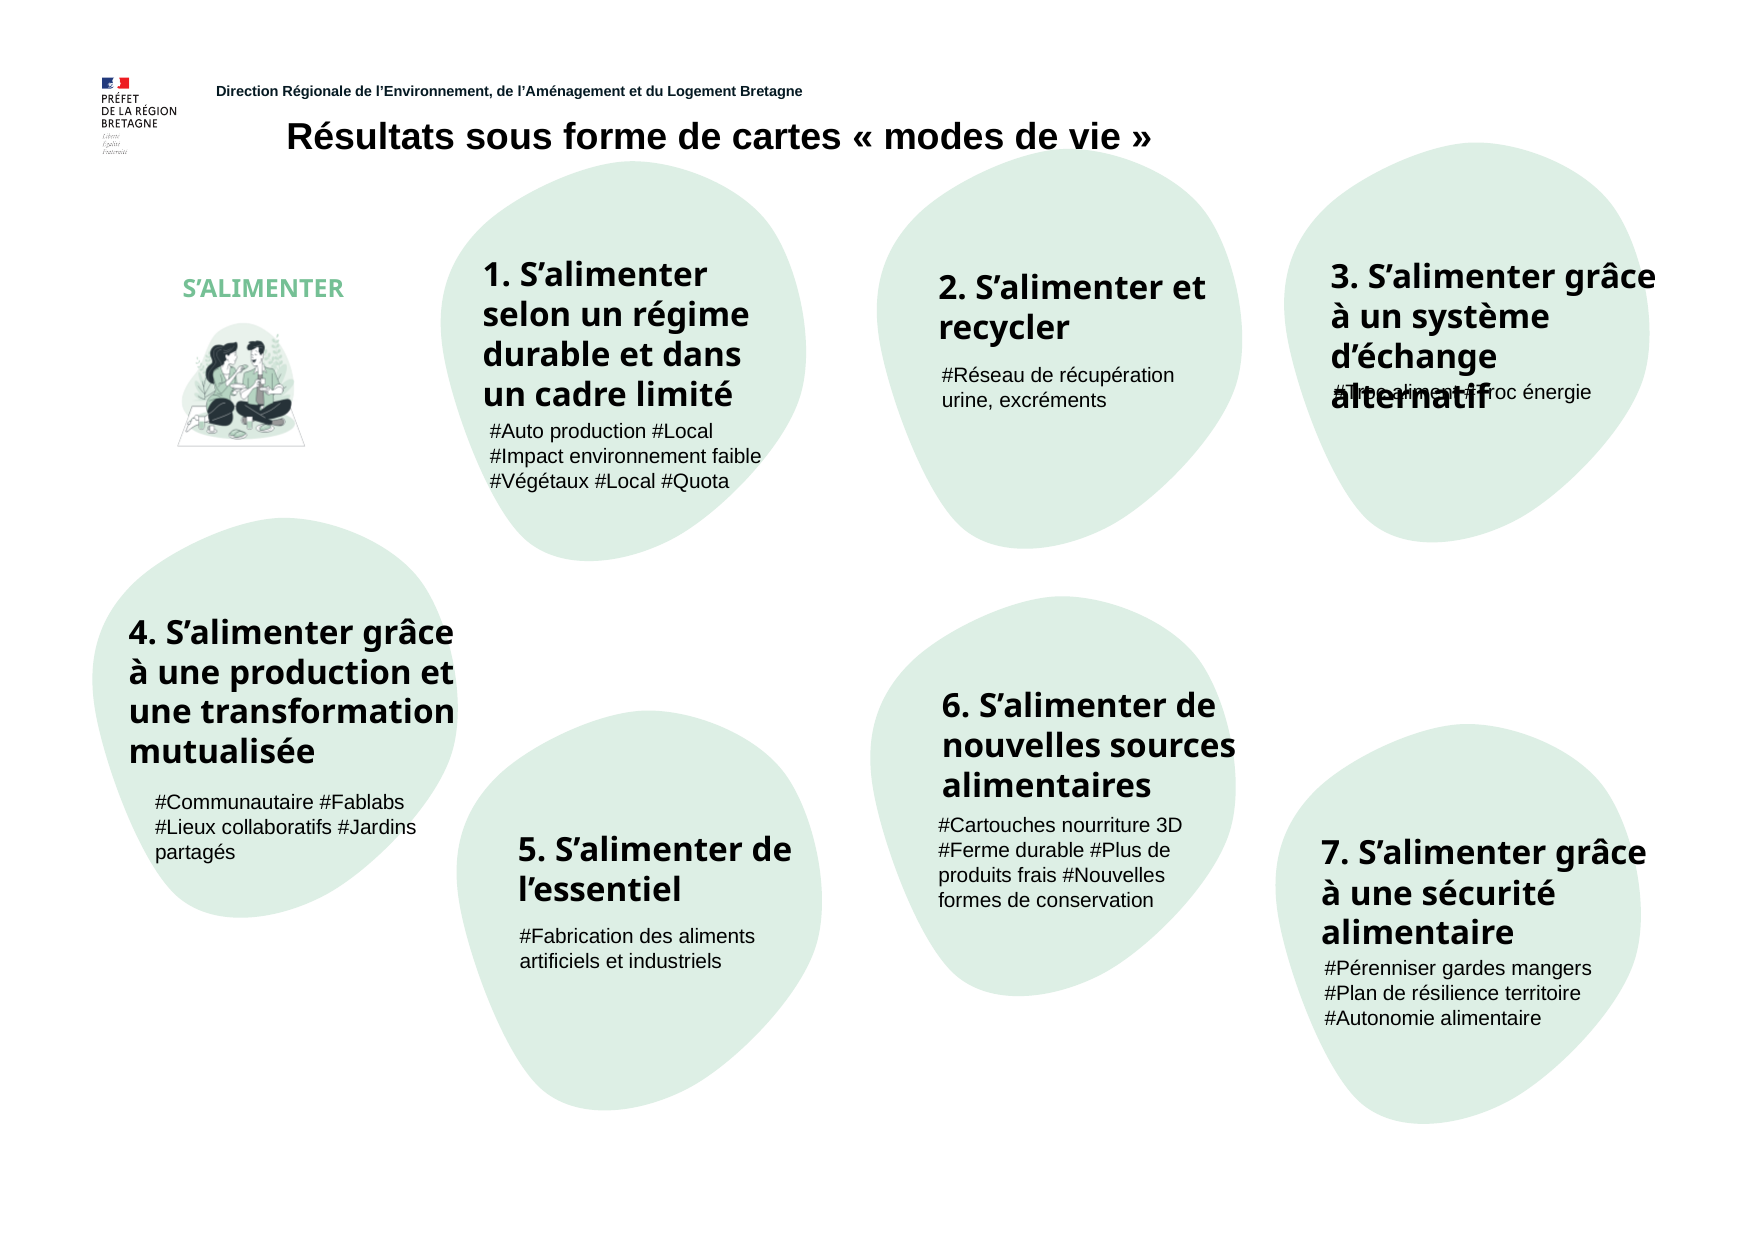

Direction Régionale de l’Environnement, de l’Aménagement et du Logement Bretagne
Résultats sous forme de cartes « modes de vie »
1. S’alimenter selon un régime durable et dans un cadre limité
3. S’alimenter grâce à un système d’échange alternatif
2. S’alimenter et recycler
S’ALIMENTER
#Réseau de récupération urine, excréments
#Troc aliment #Troc énergie
#Auto production #Local #Impact environnement faible #Végétaux #Local #Quota
4. S’alimenter grâce à une production et une transformation mutualisée
6. S’alimenter de nouvelles sources alimentaires
#Communautaire #Fablabs #Lieux collaboratifs #Jardins partagés
#Cartouches nourriture 3D #Ferme durable #Plus de produits frais #Nouvelles formes de conservation
5. S’alimenter de l’essentiel
7. S’alimenter grâce à une sécurité alimentaire
#Fabrication des aliments artificiels et industriels
#Pérenniser gardes mangers #Plan de résilience territoire #Autonomie alimentaire